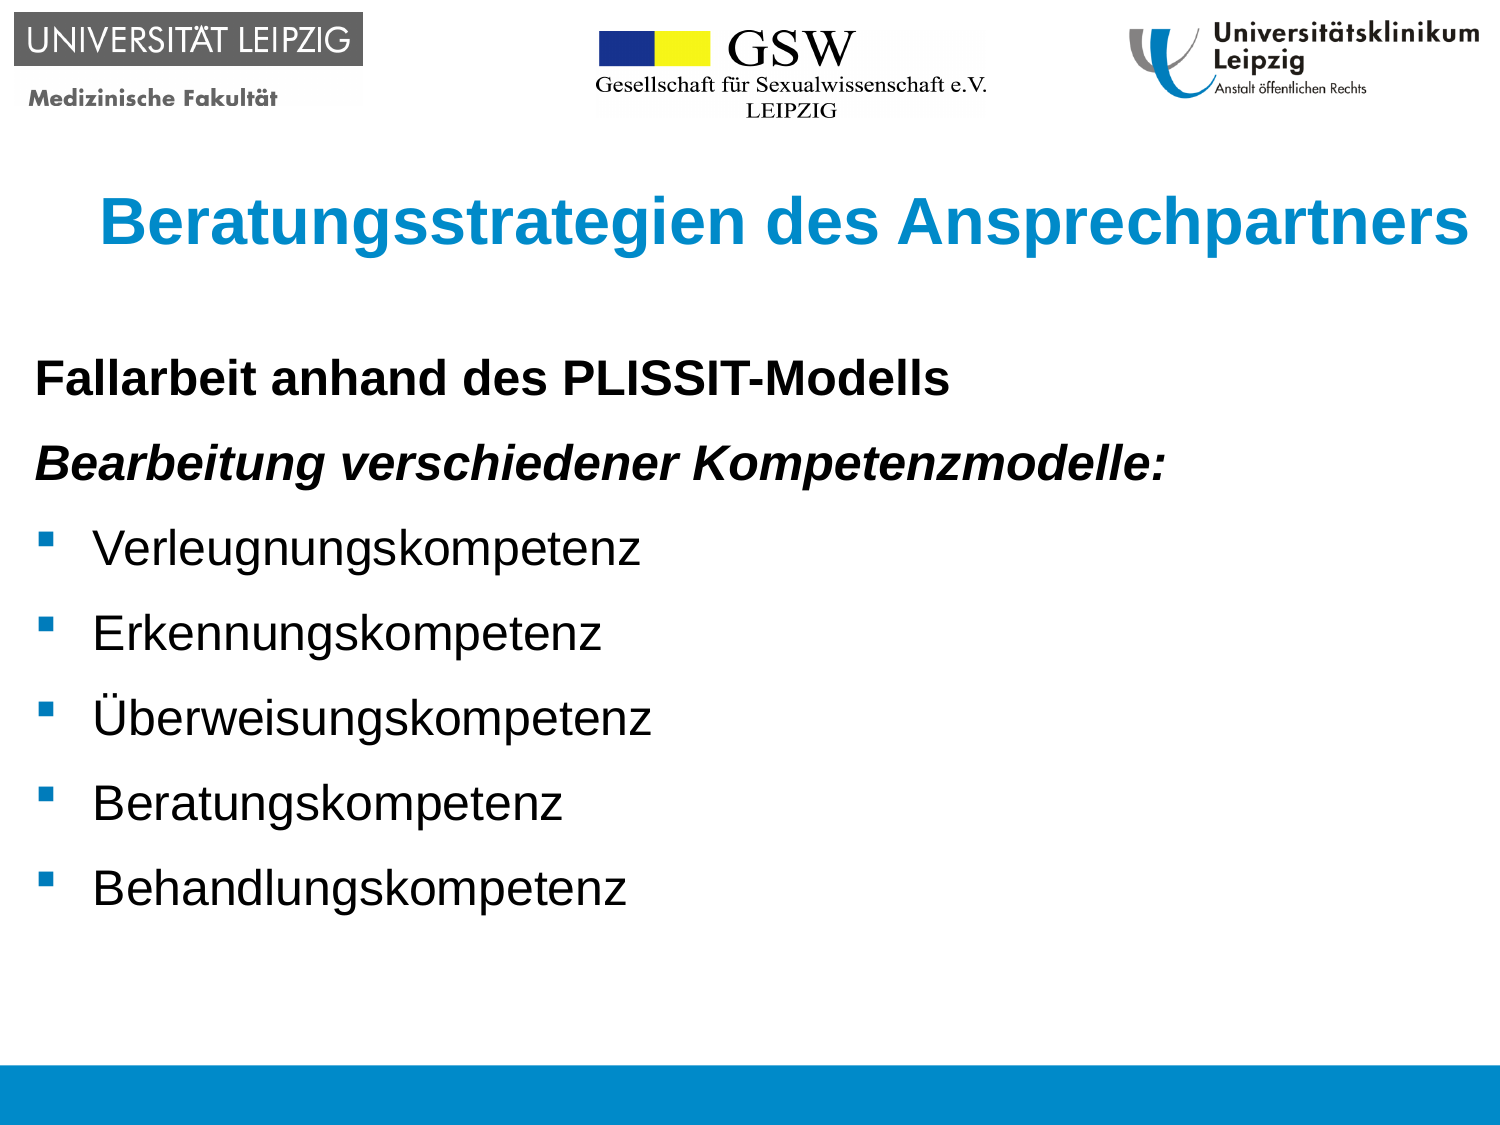

© Universitätsmedizin Leipzig
# Beratungsstrategien des Ansprechpartners
Fallarbeit anhand des PLISSIT-Modells
Bearbeitung verschiedener Kompetenzmodelle:
Verleugnungskompetenz
Erkennungskompetenz
Überweisungskompetenz
Beratungskompetenz
Behandlungskompetenz